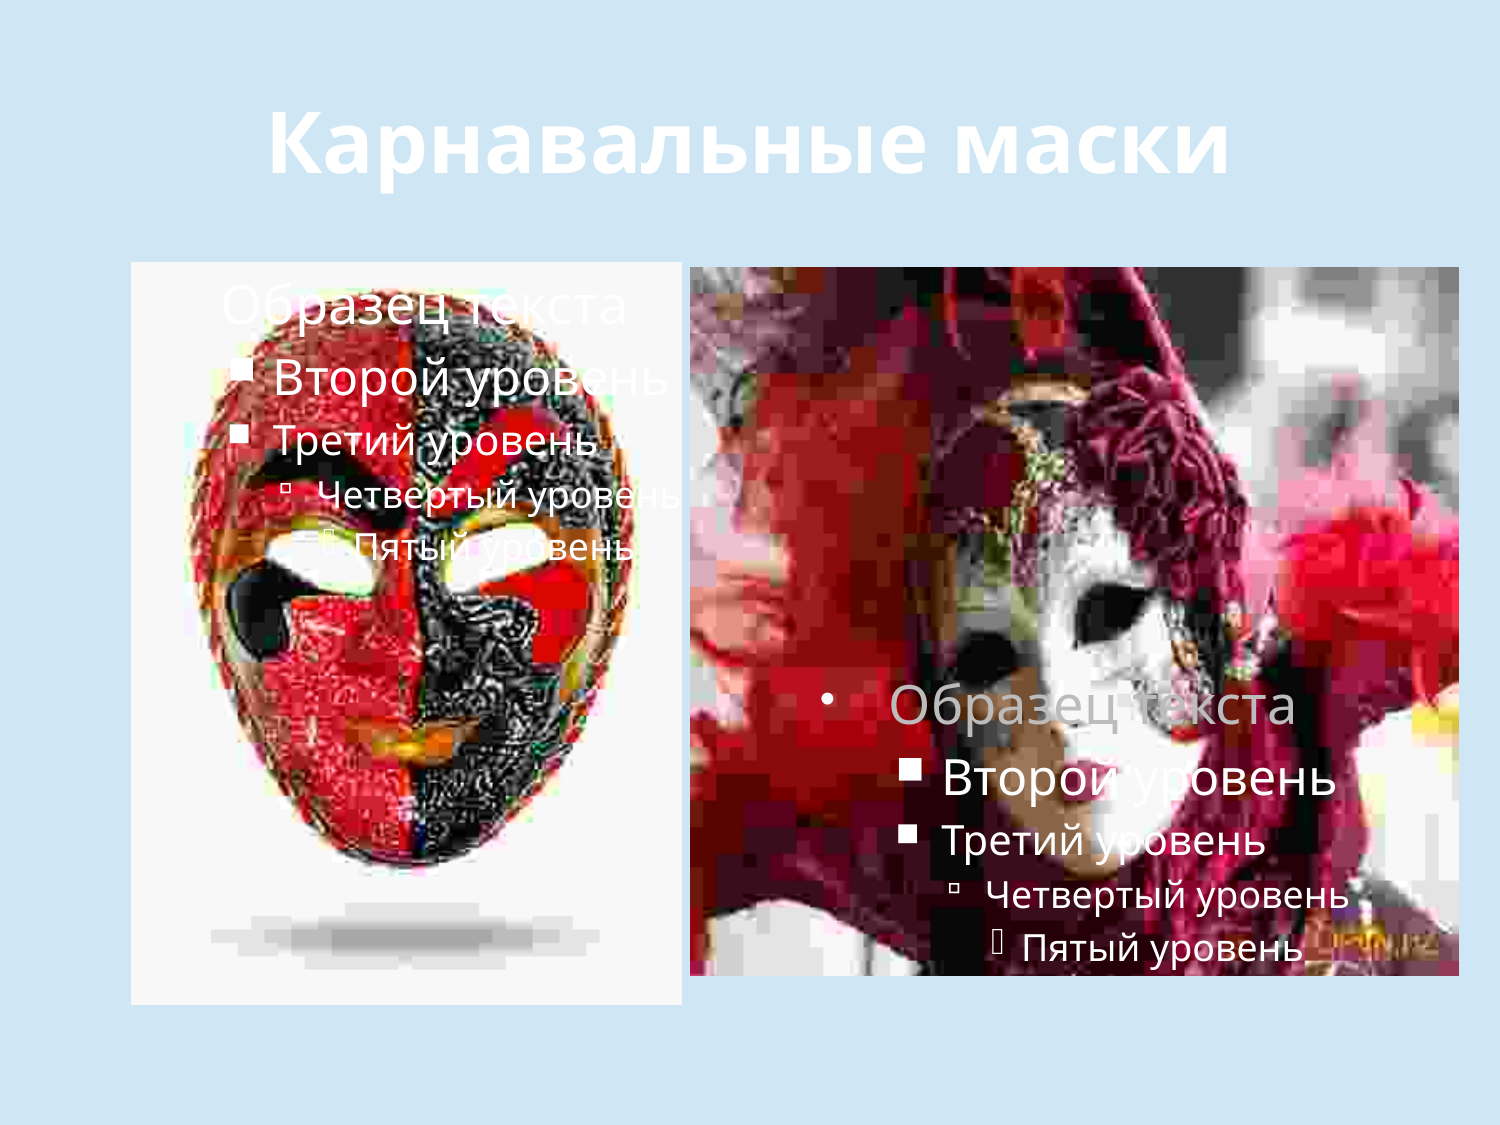

# Карнавальные маски
Образец текста
Второй уровень
Третий уровень
Четвертый уровень
Пятый уровень
Образец текста
Второй уровень
Третий уровень
Четвертый уровень
Пятый уровень